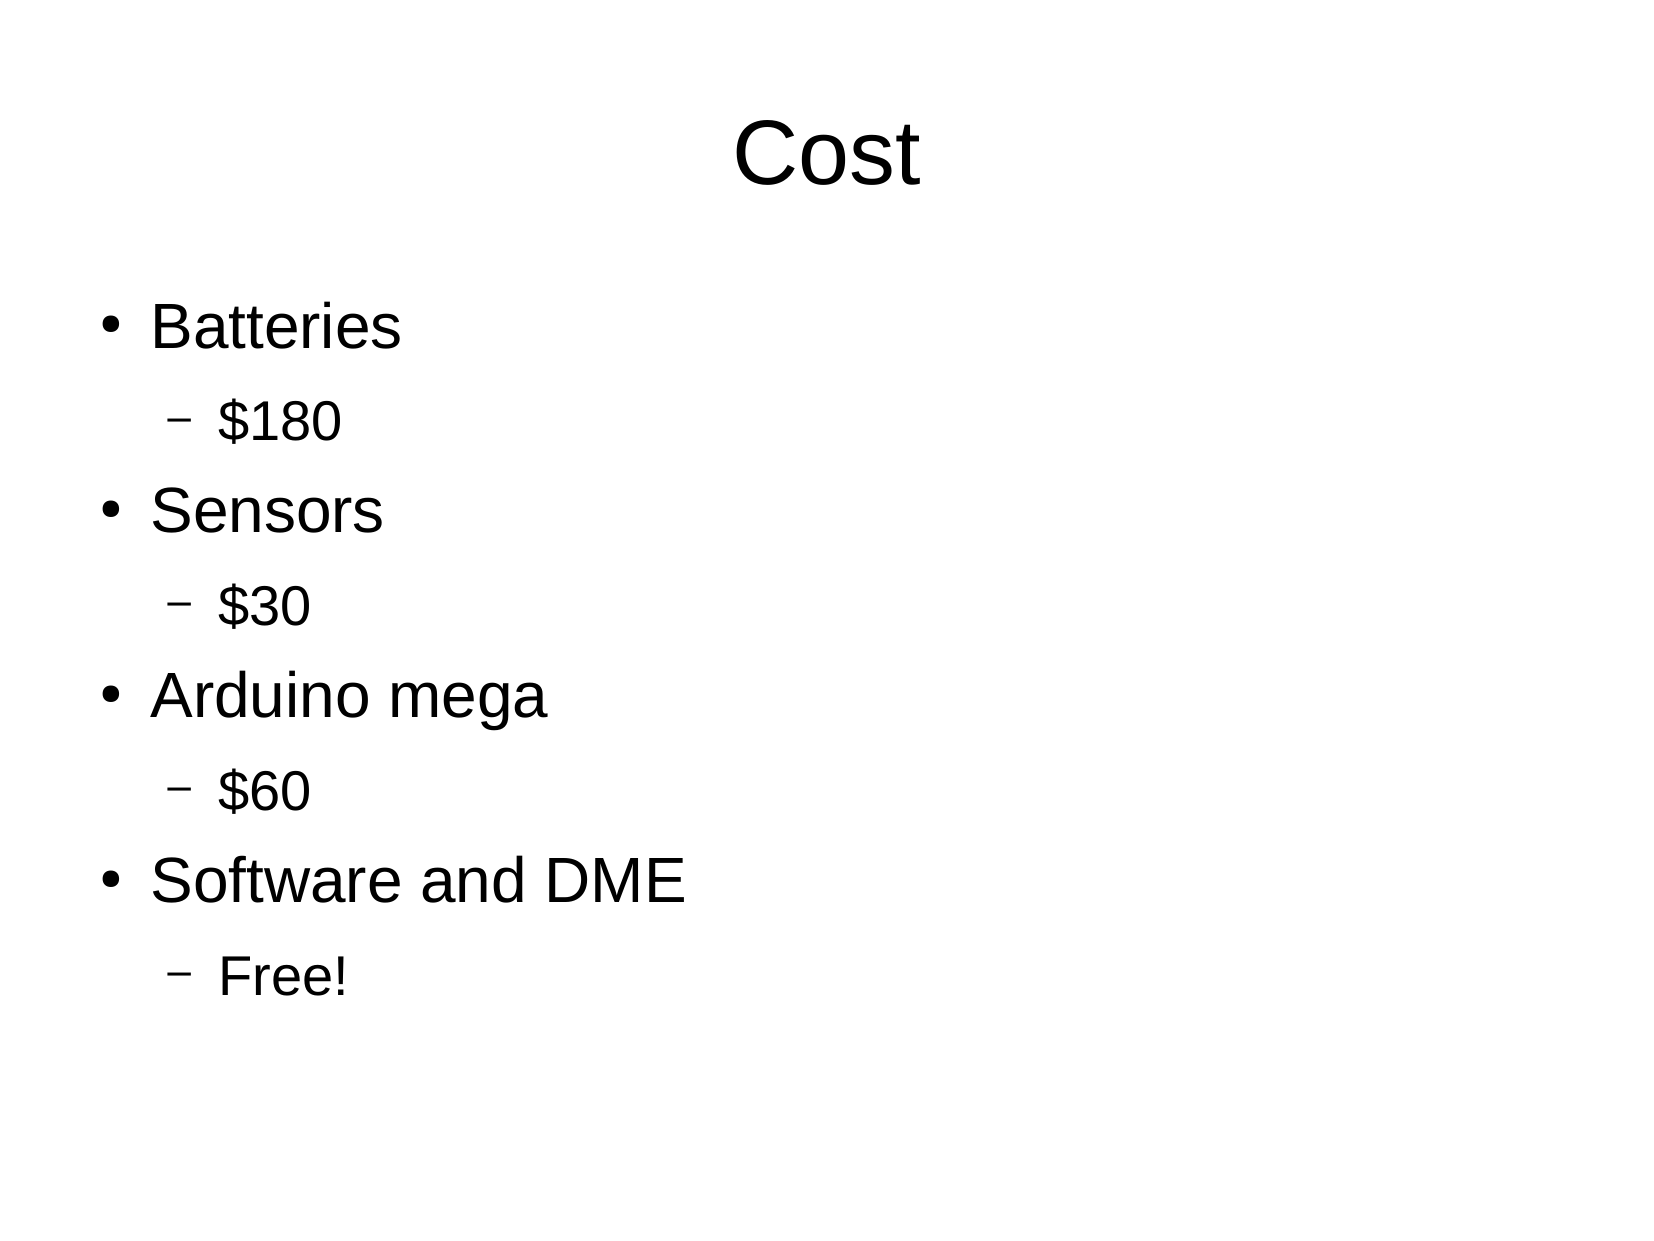

# Cost
Batteries
$180
Sensors
$30
Arduino mega
$60
Software and DME
Free!